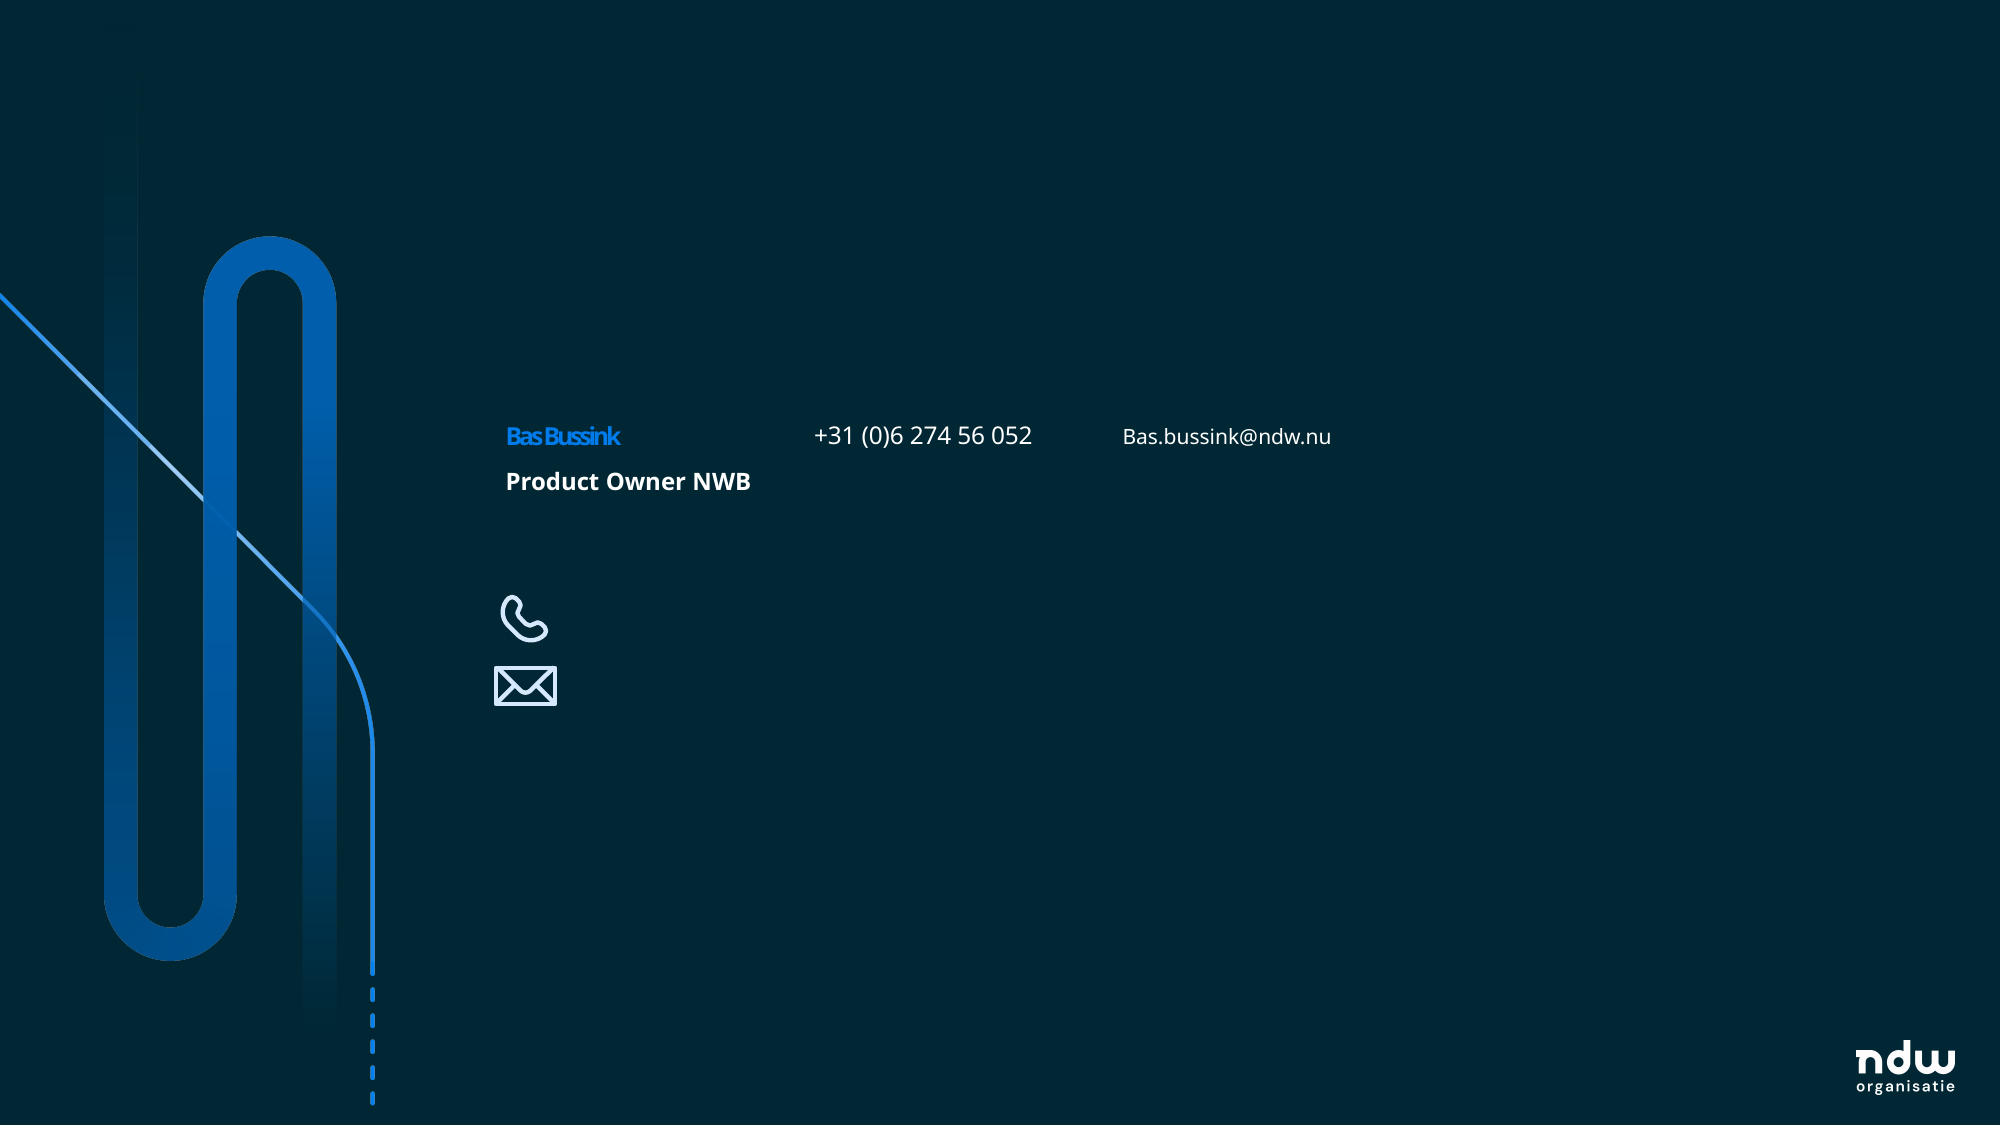

# Bas Bussink
+31 (0)6 274 56 052
Bas.bussink@ndw.nu
Product Owner NWB